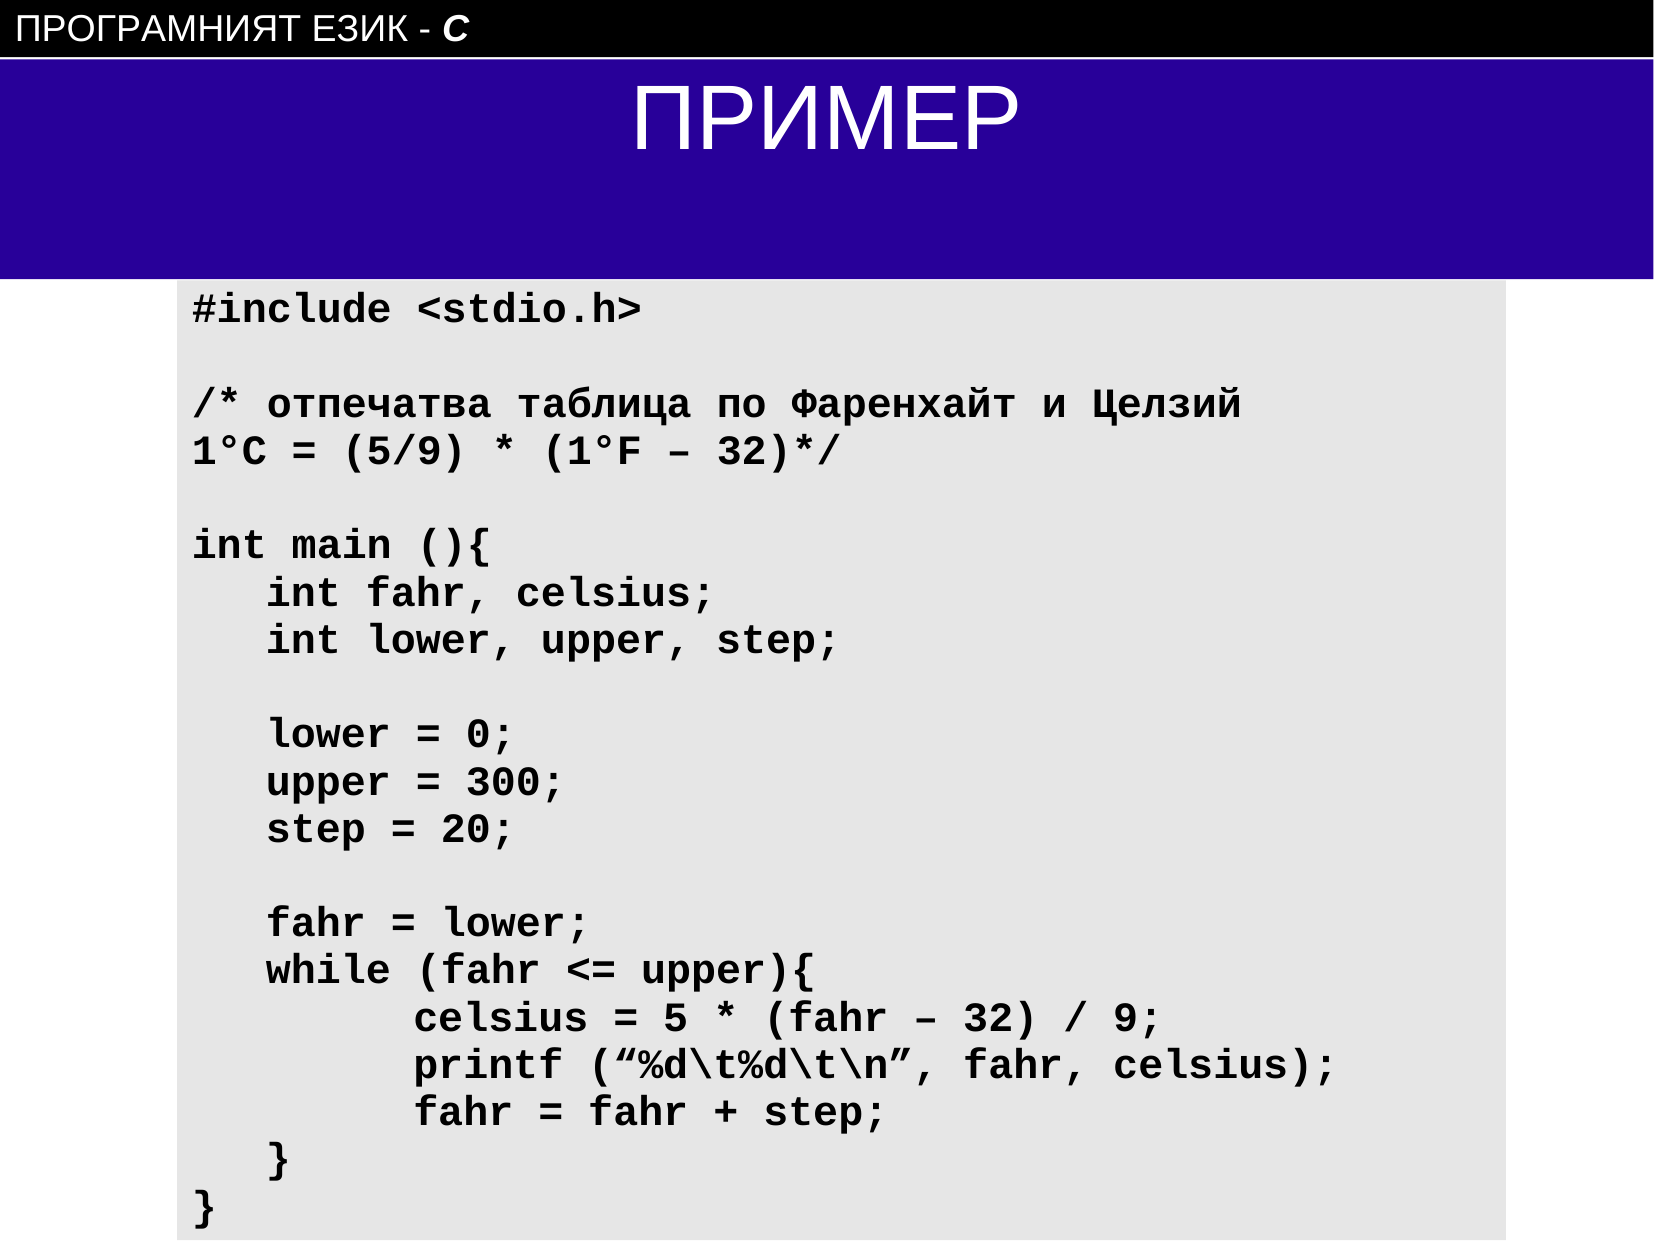

ПРОГРАМНИЯT ЕЗИК - С
								 ПРИМЕР
#include <stdio.h>
/* отпечатва таблица по Фаренхайт и Целзий
1°С = (5/9) * (1°F – 32)*/
int main (){
	int fahr, celsius;
	int lower, upper, step;
	lower = 0;
	upper = 300;
	step = 20;
	fahr = lower;
	while (fahr <= upper){
			celsius = 5 * (fahr – 32) / 9;
			printf (“%d\t%d\t\n”, fahr, celsius);
			fahr = fahr + step;
	}
}